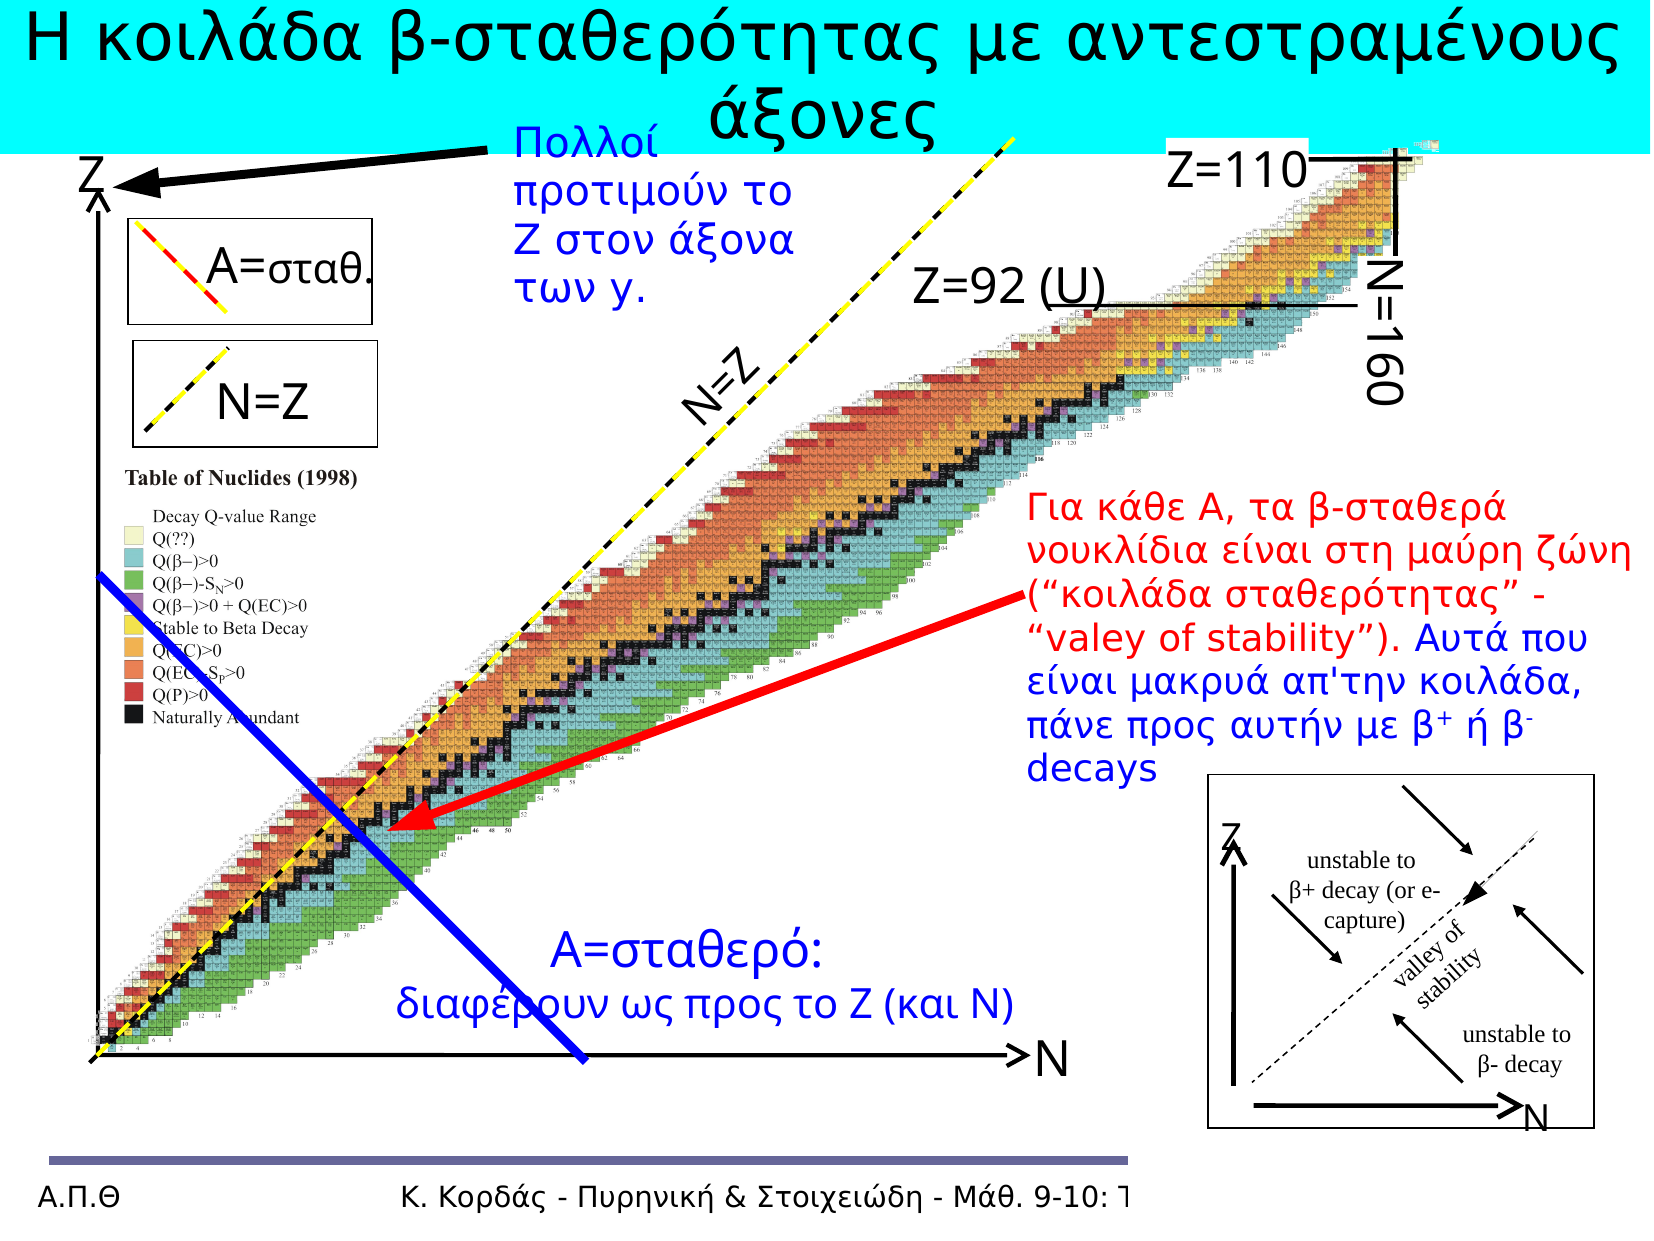

# Η κοιλάδα β-σταθερότητας με αντεστραμένους άξονες
Πολλοί προτιμούν το Ζ στον άξονα των y.
N=Z
Z=110
Z
N
A=σταθ.
Z=92 (U)
N=160
N=Z
Για κάθε Α, τα β-σταθερά νουκλίδια είναι στη μαύρη ζώνη (“κοιλάδα σταθερότητας” - “valey of stability”). Αυτά που είναι μακρυά απ'την κοιλάδα, πάνε προς αυτήν με β+ ή β- decays
Z
unstable to
β+ decay (or e- capture)
valley of stability
 unstable to
 β- decay
N
 A=σταθερό:
 διαφέρουν ως προς το Ζ (και N)
Α.Π.Θ
Κ. Κορδάς - Πυρηνική & Στοιχειώδη - Μάθ. 9-10: Τύπος μάζας και κοιλάδα β
31